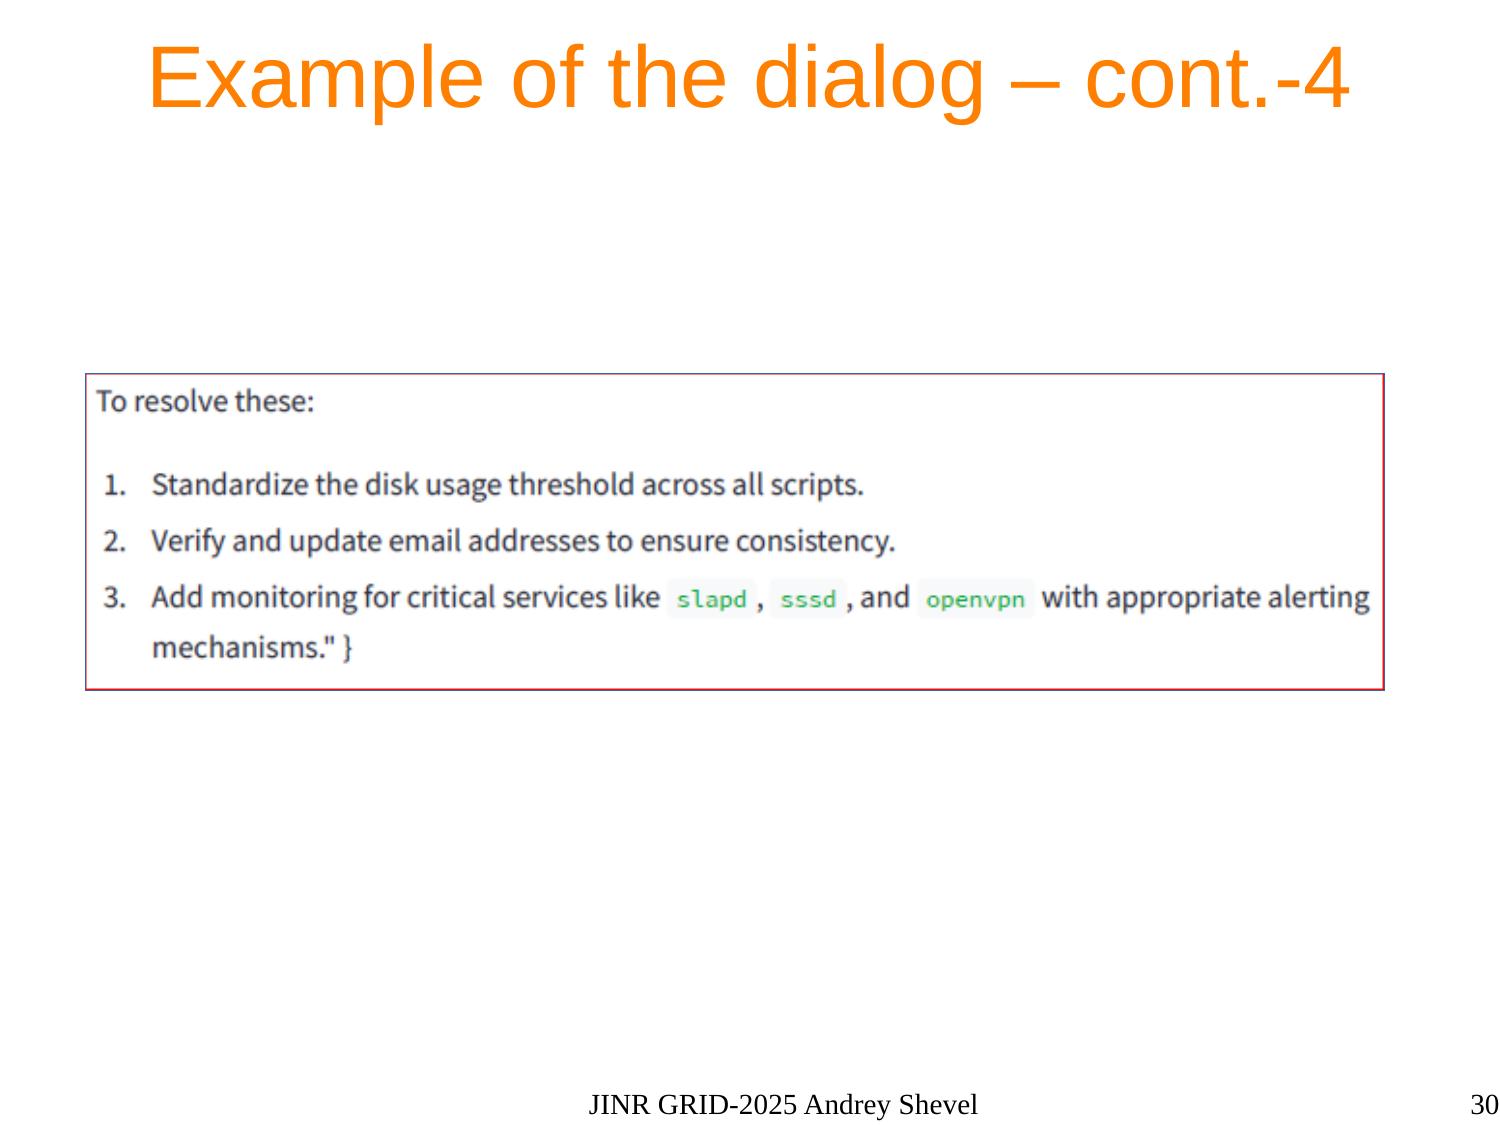

# Example of the dialog – cont.-4
30